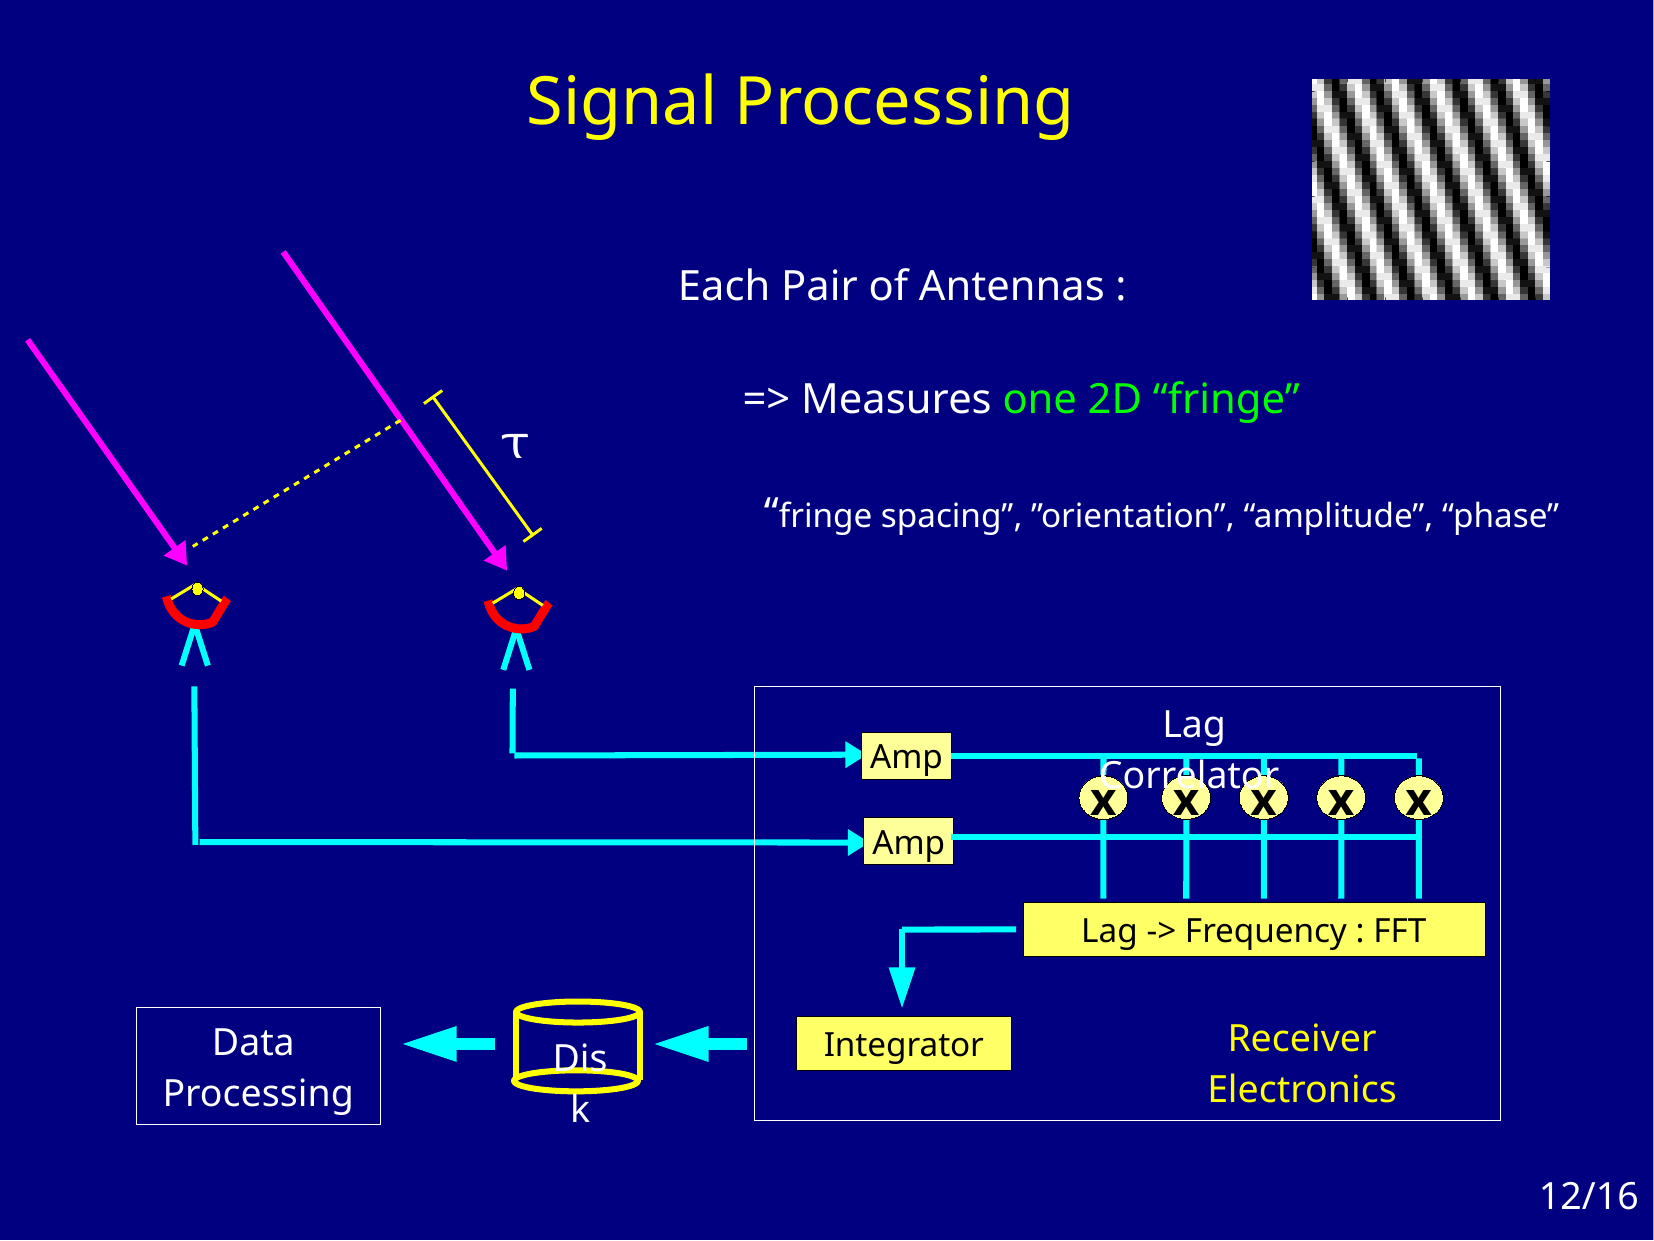

# Signal Processing
Each Pair of Antennas :
 => Measures one 2D “fringe”
 “fringe spacing”, ”orientation”, “amplitude”, “phase”
 Lag Correlator
Amp
x
x
x
x
x
Amp
Lag -> Frequency : FFT
Receiver Electronics
Data
Processing
Integrator
Disk